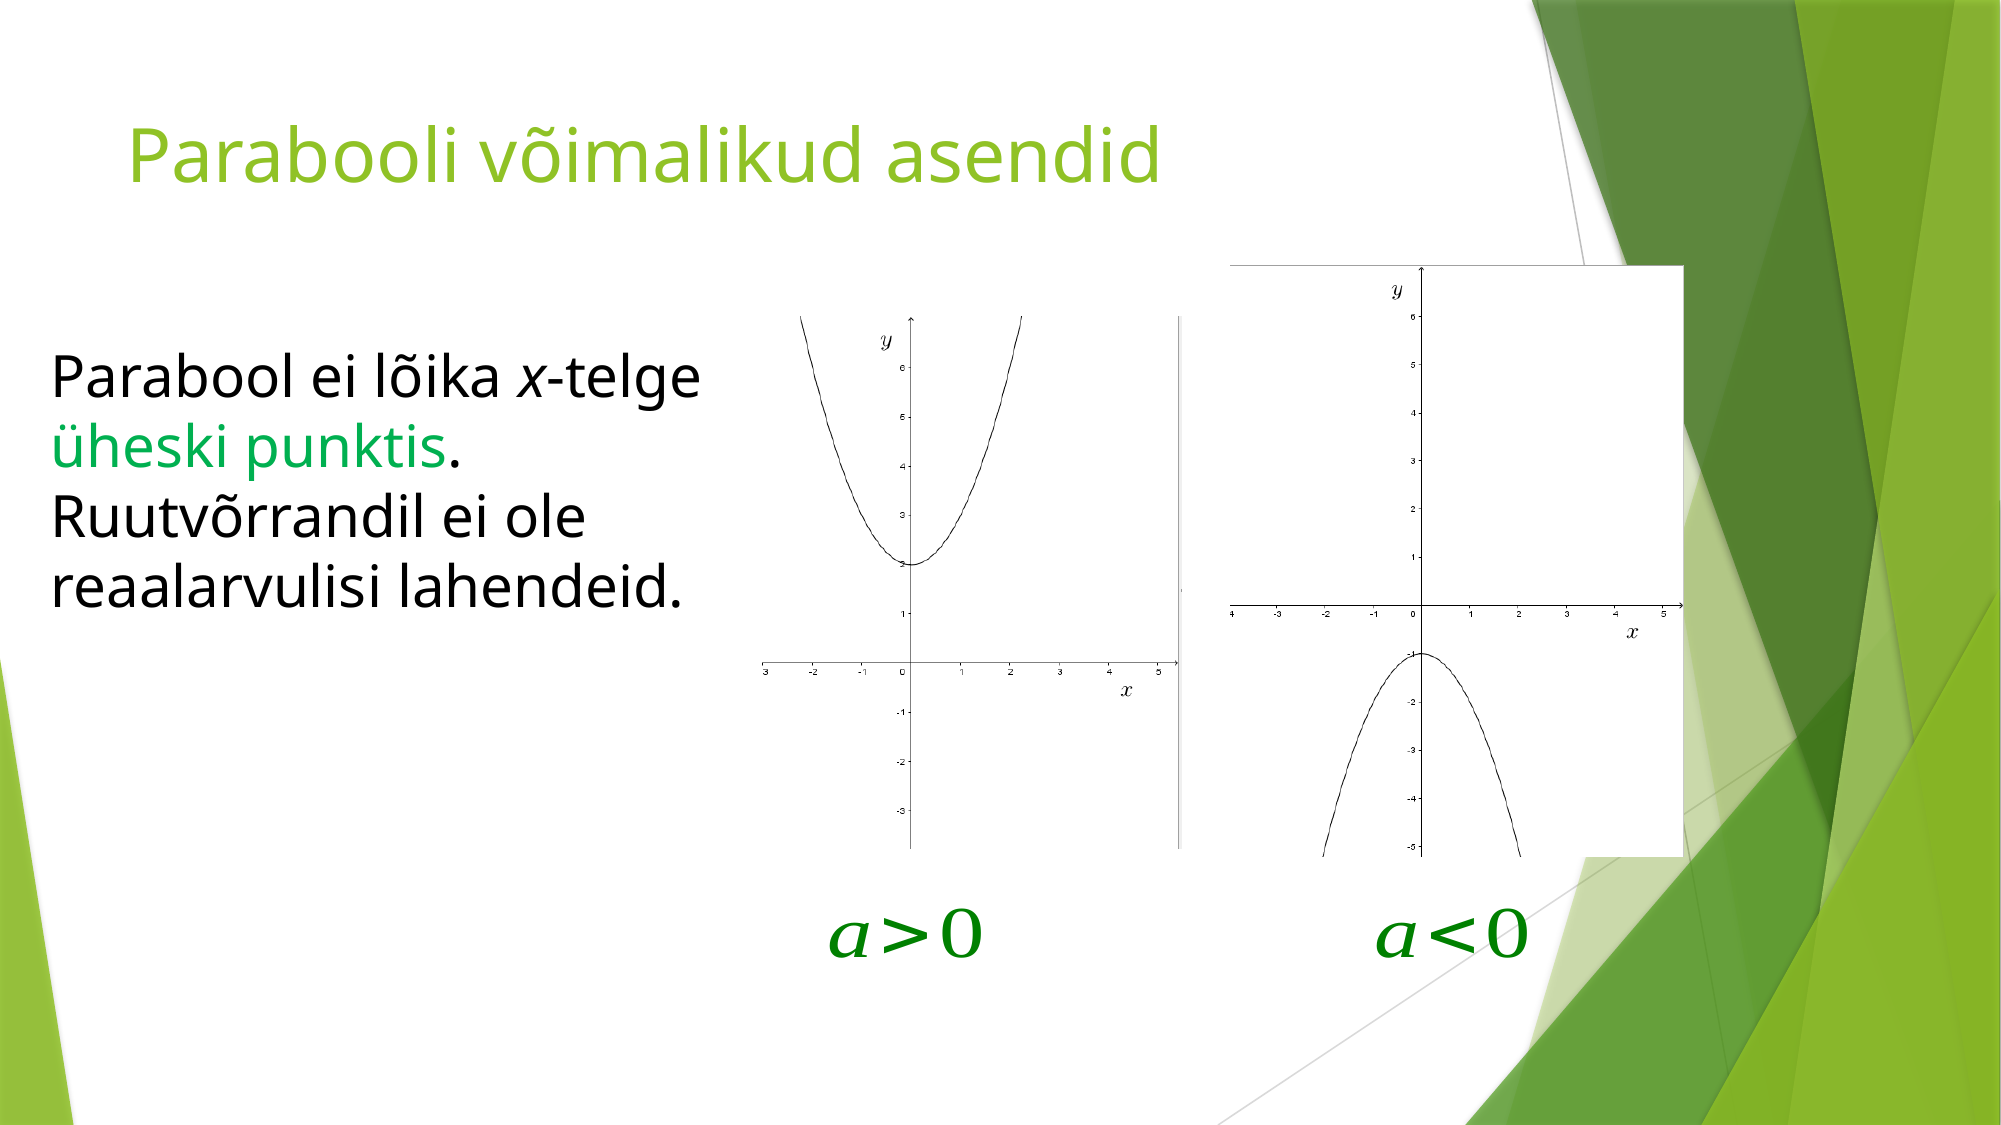

# Parabooli võimalikud asendid
Parabool ei lõika x-telge
üheski punktis.
Ruutvõrrandil ei ole
reaalarvulisi lahendeid.